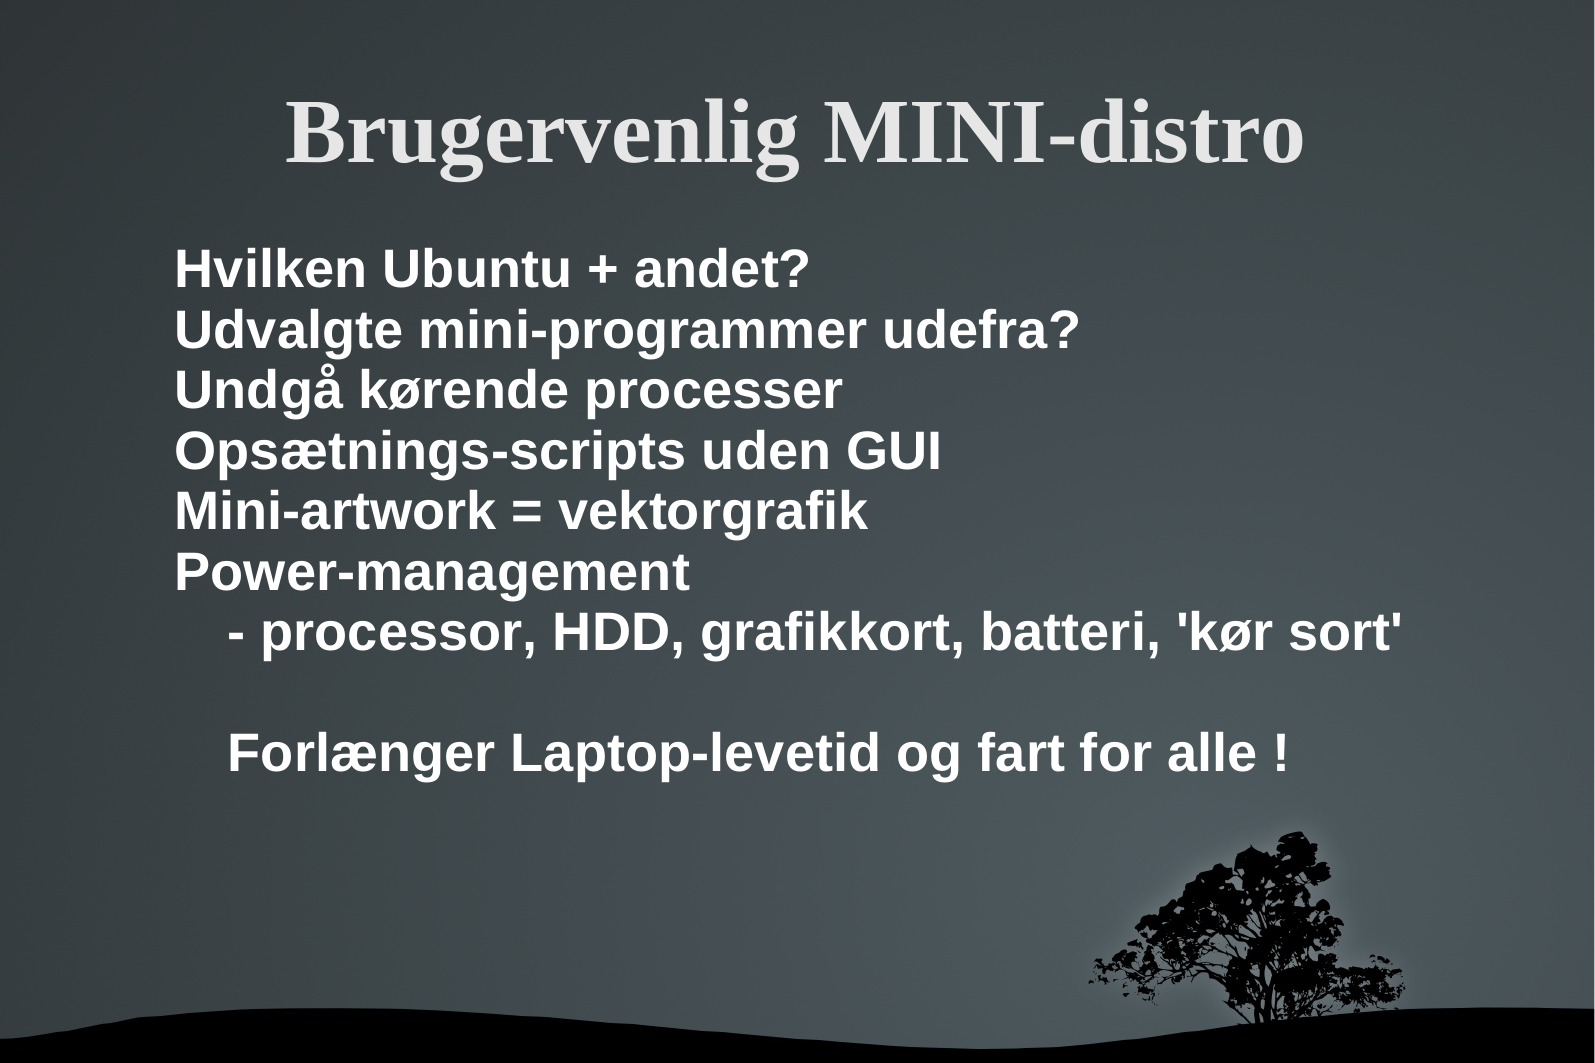

# Brugervenlig MINI-distro
Hvilken Ubuntu + andet?
Udvalgte mini-programmer udefra?
Undgå kørende processer
Opsætnings-scripts uden GUI
Mini-artwork = vektorgrafik
Power-management
- processor, HDD, grafikkort, batteri, 'kør sort'
Forlænger Laptop-levetid og fart for alle !